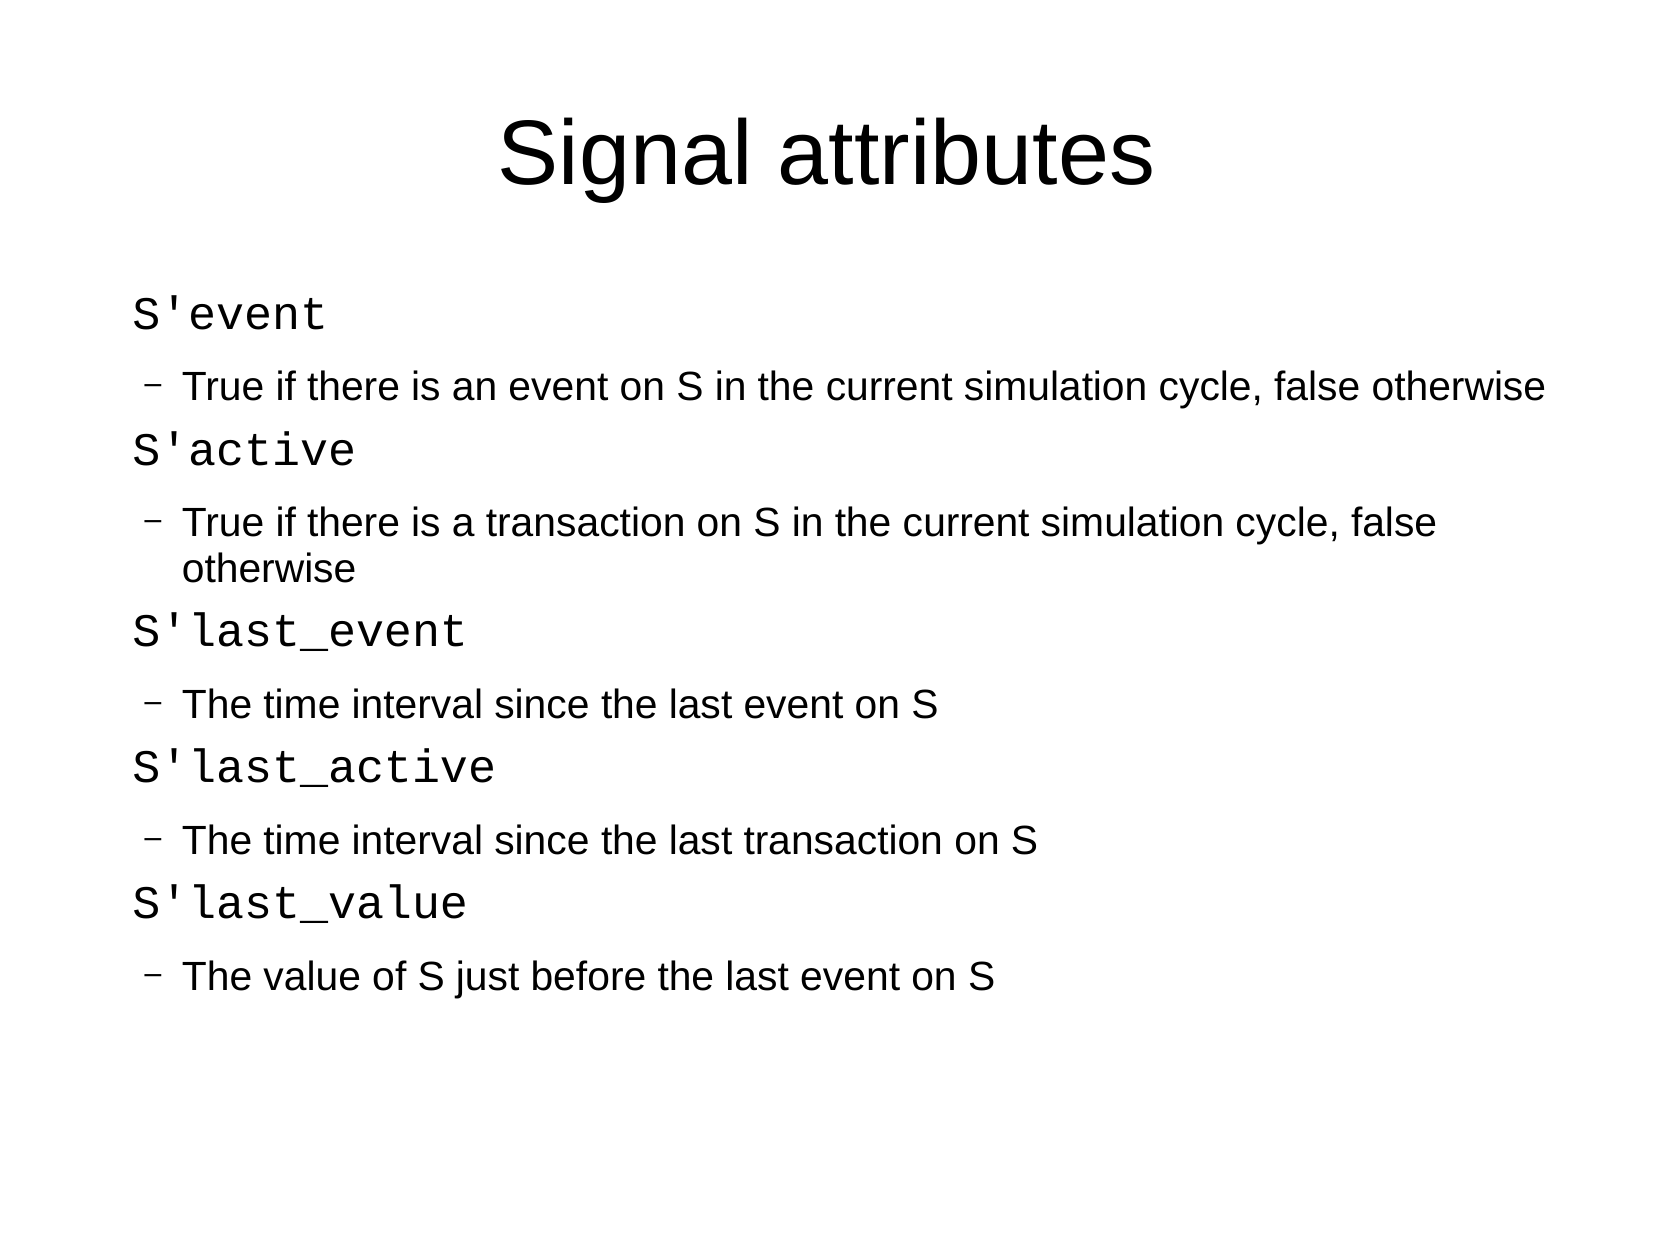

# Signal attributes
S'event
True if there is an event on S in the current simulation cycle, false otherwise
S'active
True if there is a transaction on S in the current simulation cycle, false otherwise
S'last_event
The time interval since the last event on S
S'last_active
The time interval since the last transaction on S
S'last_value
The value of S just before the last event on S